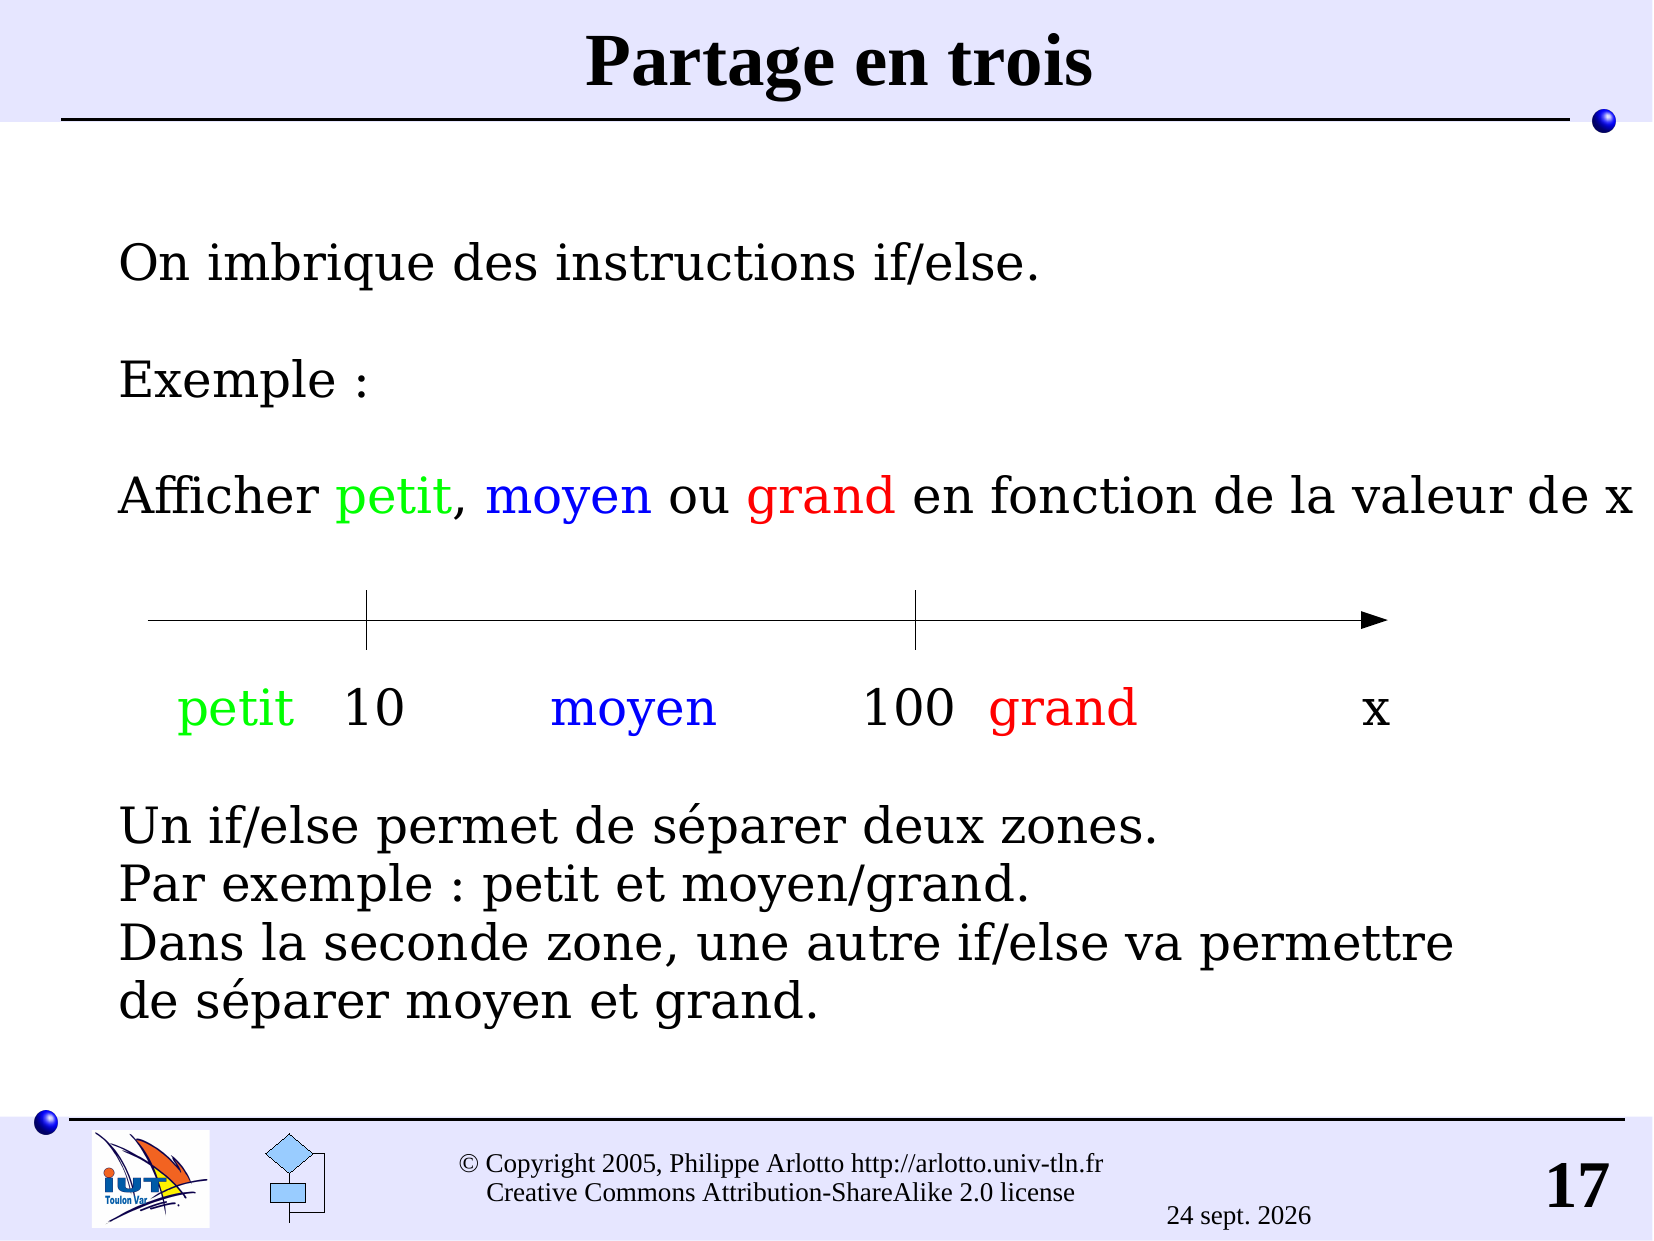

# Partage en trois
On imbrique des instructions if/else.
Exemple :
Afficher petit, moyen ou grand en fonction de la valeur de x
petit 10 moyen 100 grand x
Un if/else permet de séparer deux zones.
Par exemple : petit et moyen/grand.
Dans la seconde zone, une autre if/else va permettre
de séparer moyen et grand.